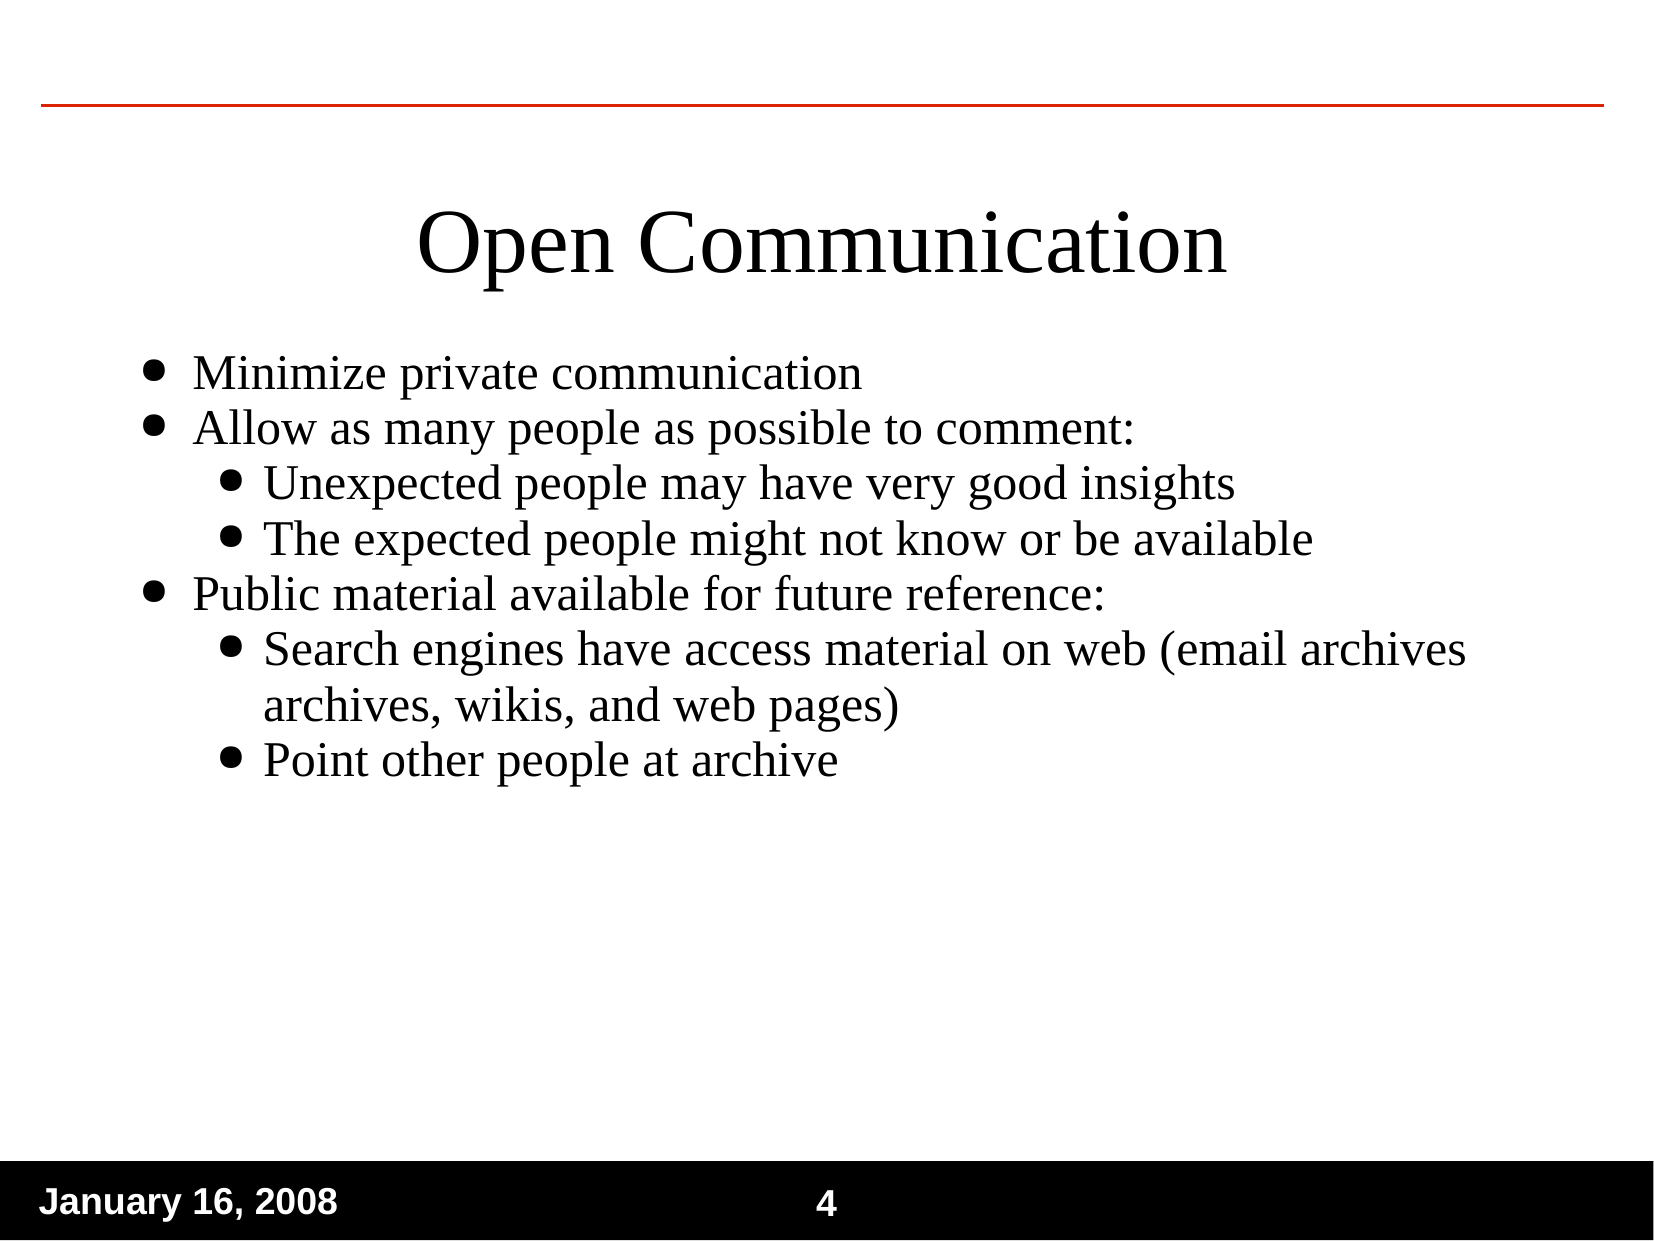

# Open Communication
Minimize private communication
Allow as many people as possible to comment:
Unexpected people may have very good insights
The expected people might not know or be available
Public material available for future reference:
Search engines have access material on web (email archives archives, wikis, and web pages)
Point other people at archive